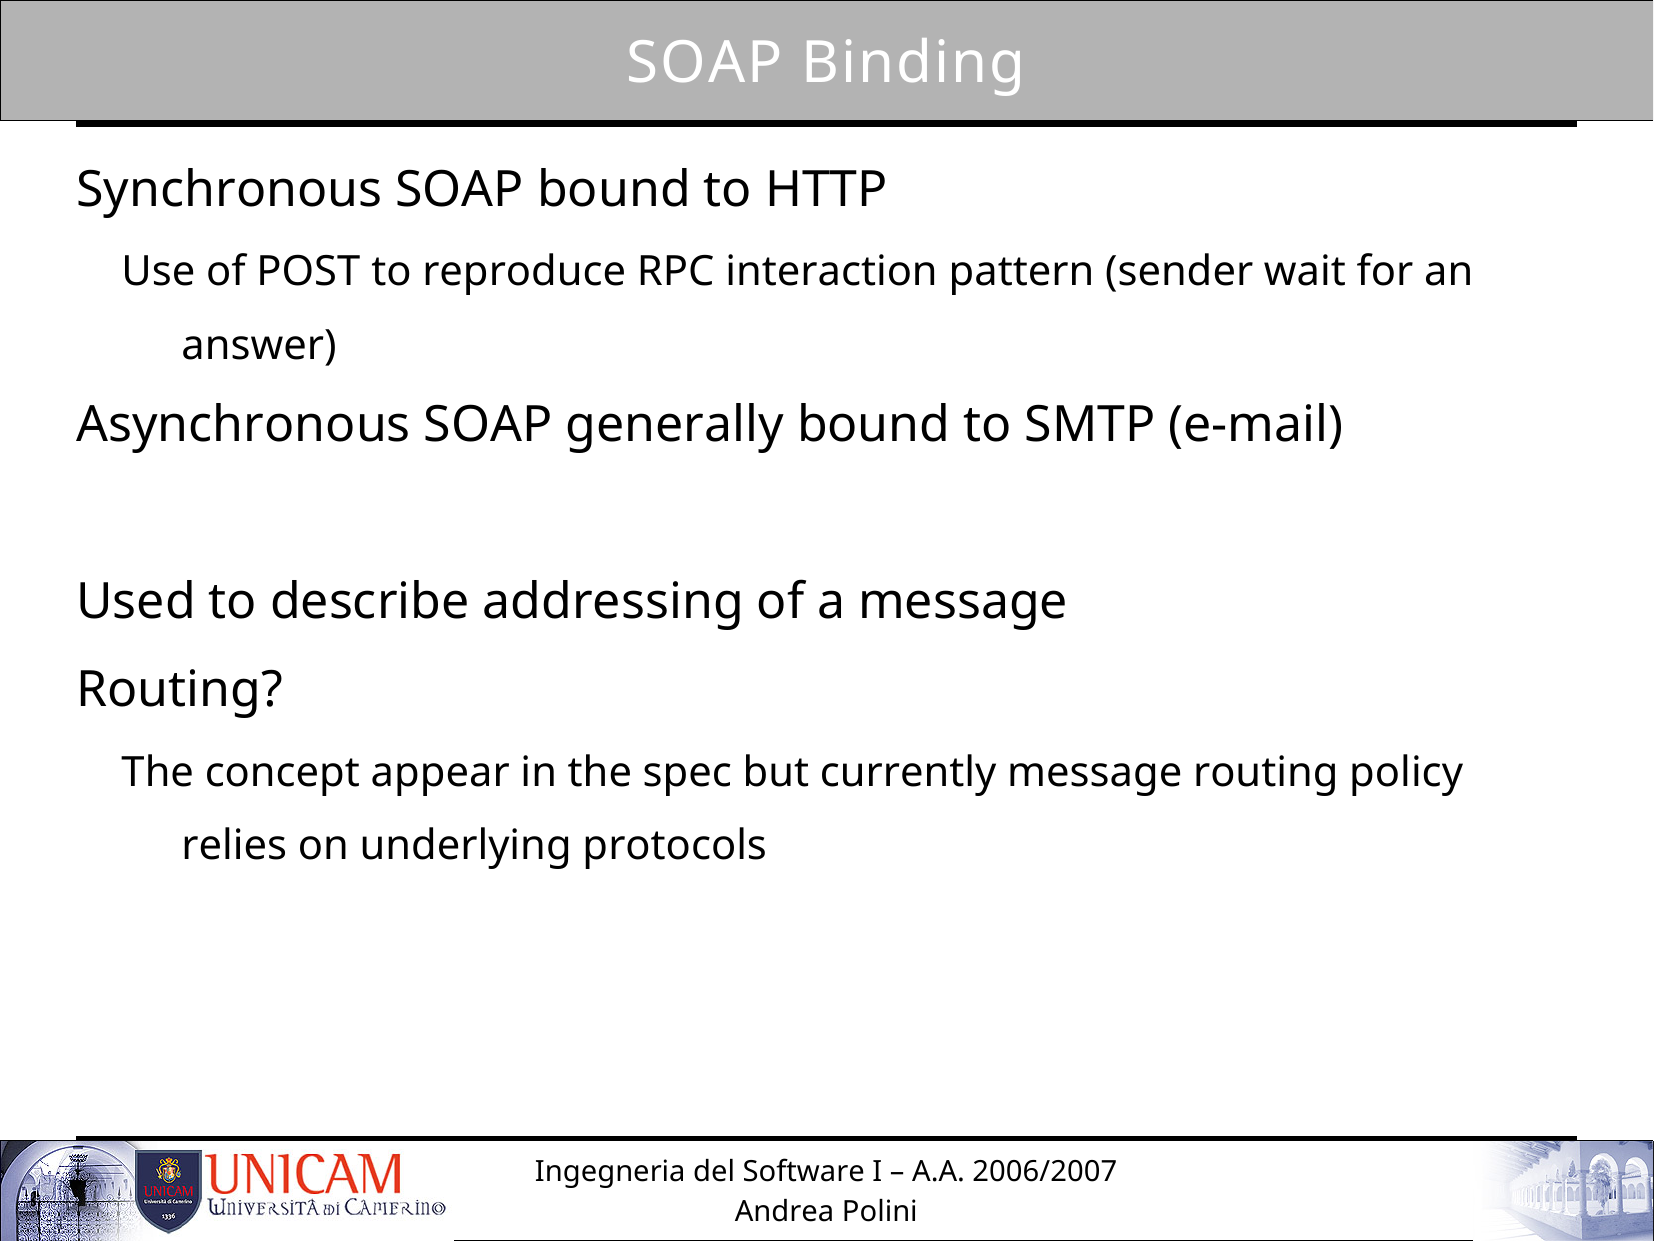

# SOAP Binding
Synchronous SOAP bound to HTTP
Use of POST to reproduce RPC interaction pattern (sender wait for an answer)
Asynchronous SOAP generally bound to SMTP (e-mail)
Used to describe addressing of a message
Routing?
The concept appear in the spec but currently message routing policy relies on underlying protocols